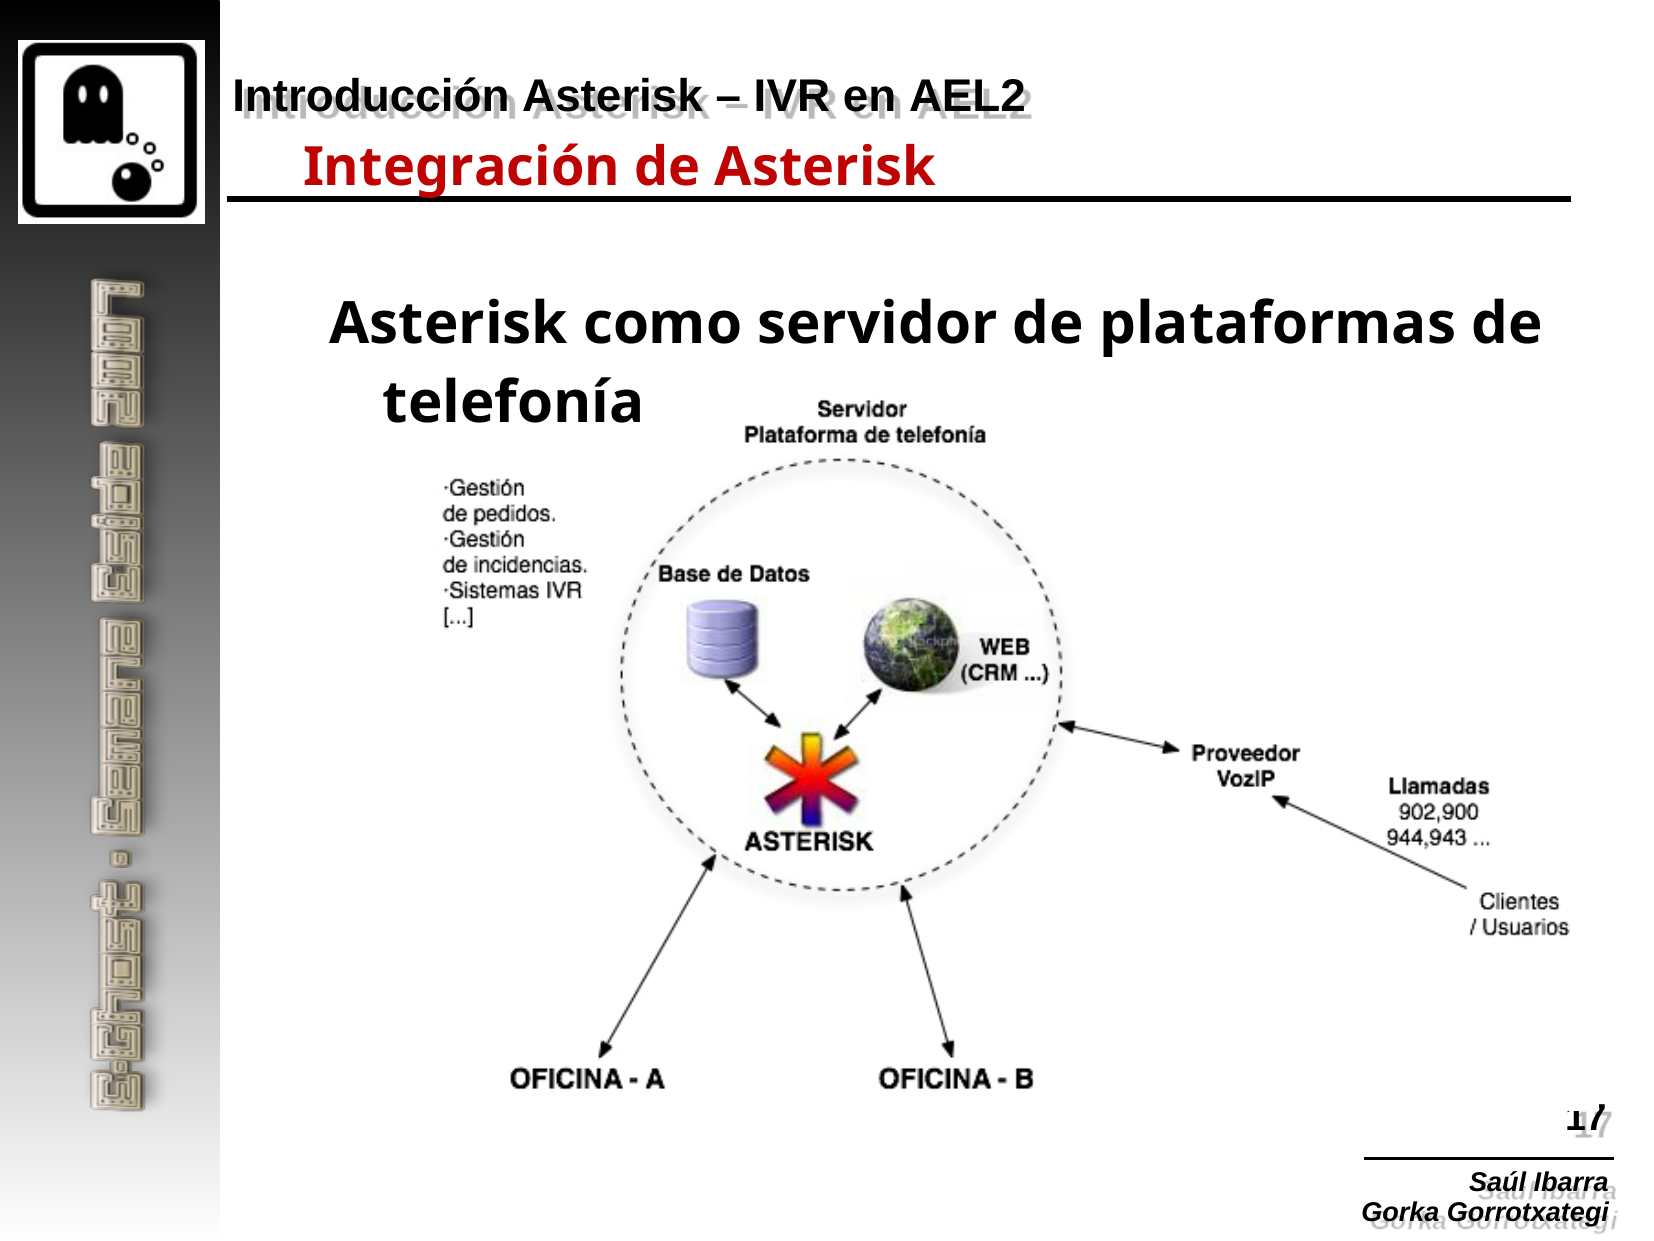

Integración de Asterisk
# Asterisk como servidor de plataformas de telefonía